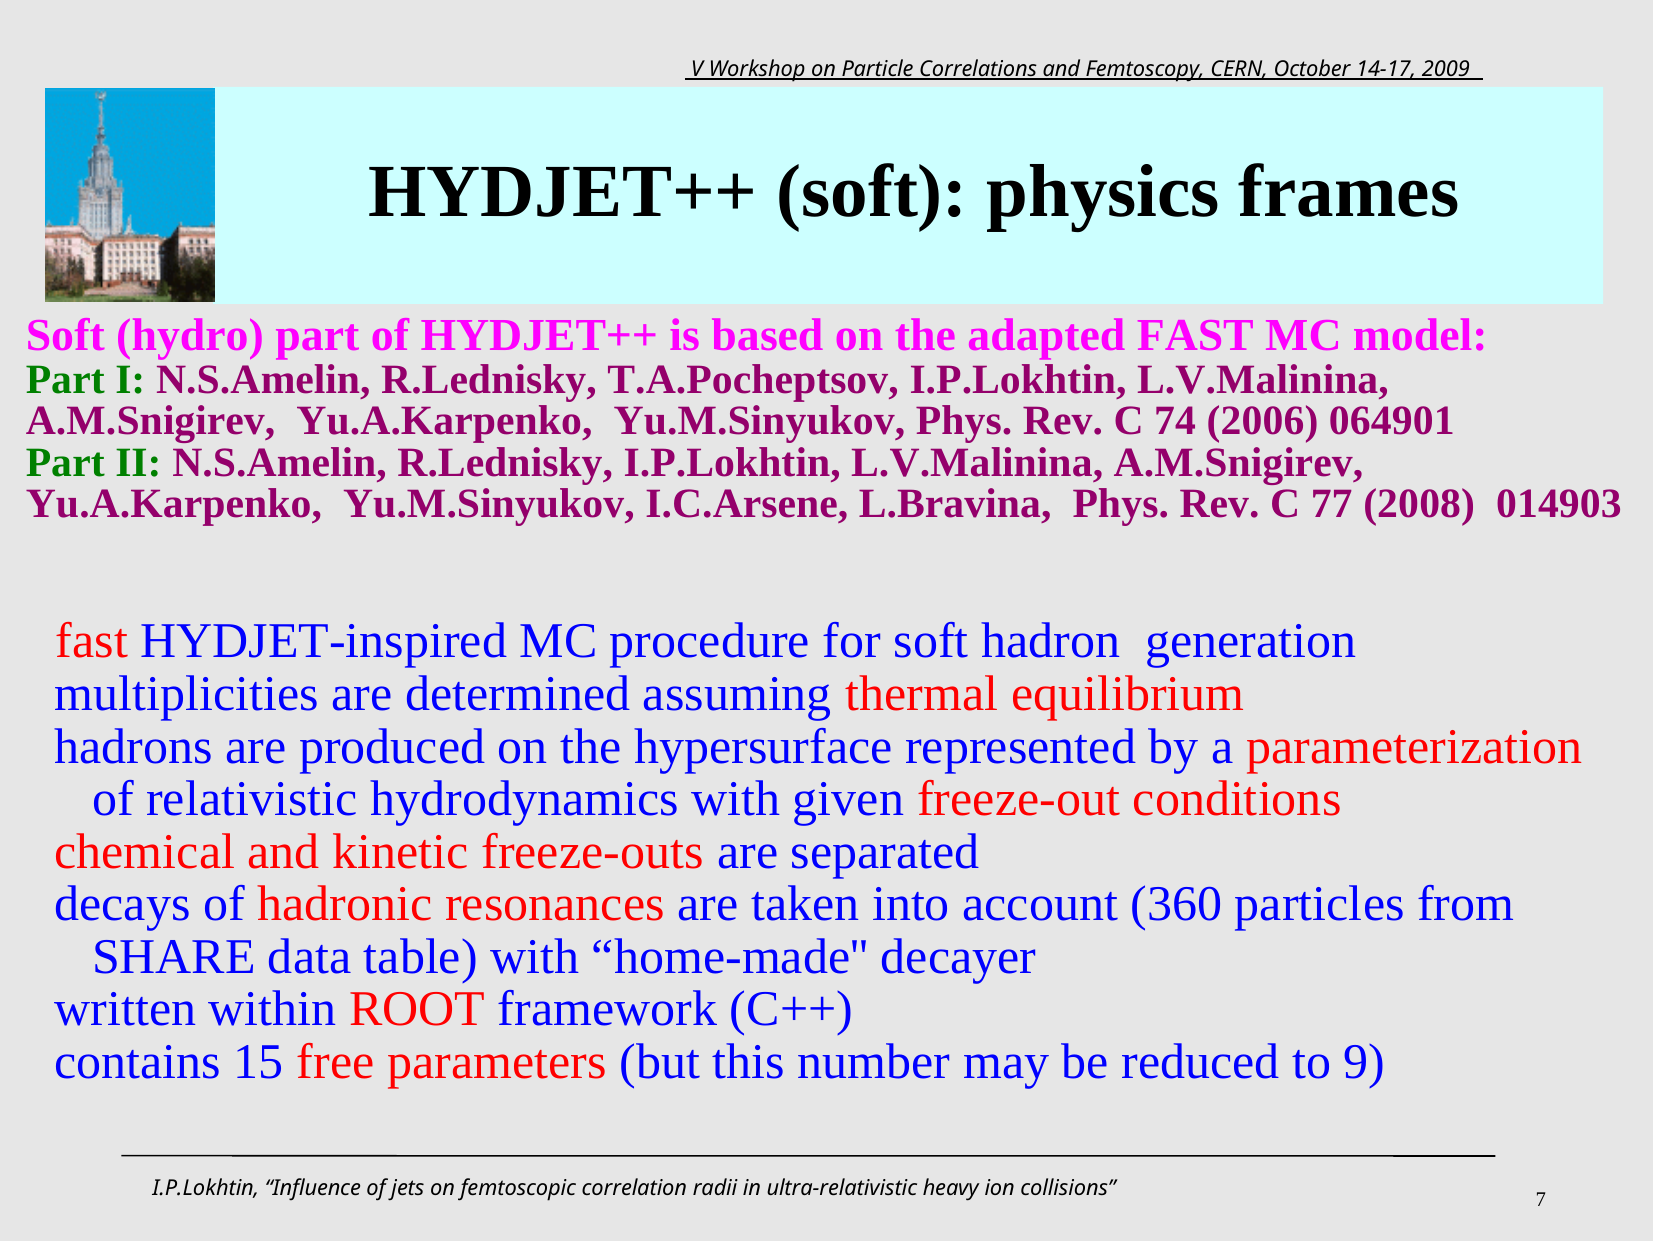

# HYDJET++ (soft): physics frames
Soft (hydro) part of HYDJET++ is based on the adapted FAST MC model:
Part I: N.S.Amelin, R.Lednisky, T.A.Pocheptsov, I.P.Lokhtin, L.V.Malinina,
A.M.Snigirev, Yu.A.Karpenko, Yu.M.Sinyukov, Phys. Rev. C 74 (2006) 064901
Part II: N.S.Amelin, R.Lednisky, I.P.Lokhtin, L.V.Malinina, A.M.Snigirev, Yu.A.Karpenko, Yu.M.Sinyukov, I.C.Arsene, L.Bravina, Phys. Rev. C 77 (2008) 014903
 fast HYDJET-inspired MC procedure for soft hadron generation
 multiplicities are determined assuming thermal equilibrium
 hadrons are produced on the hypersurface represented by a parameterization
 of relativistic hydrodynamics with given freeze-out conditions
 chemical and kinetic freeze-outs are separated
 decays of hadronic resonances are taken into account (360 particles from
 SHARE data table) with “home-made'' decayer
 written within ROOT framework (C++)
 contains 15 free parameters (but this number may be reduced to 9)